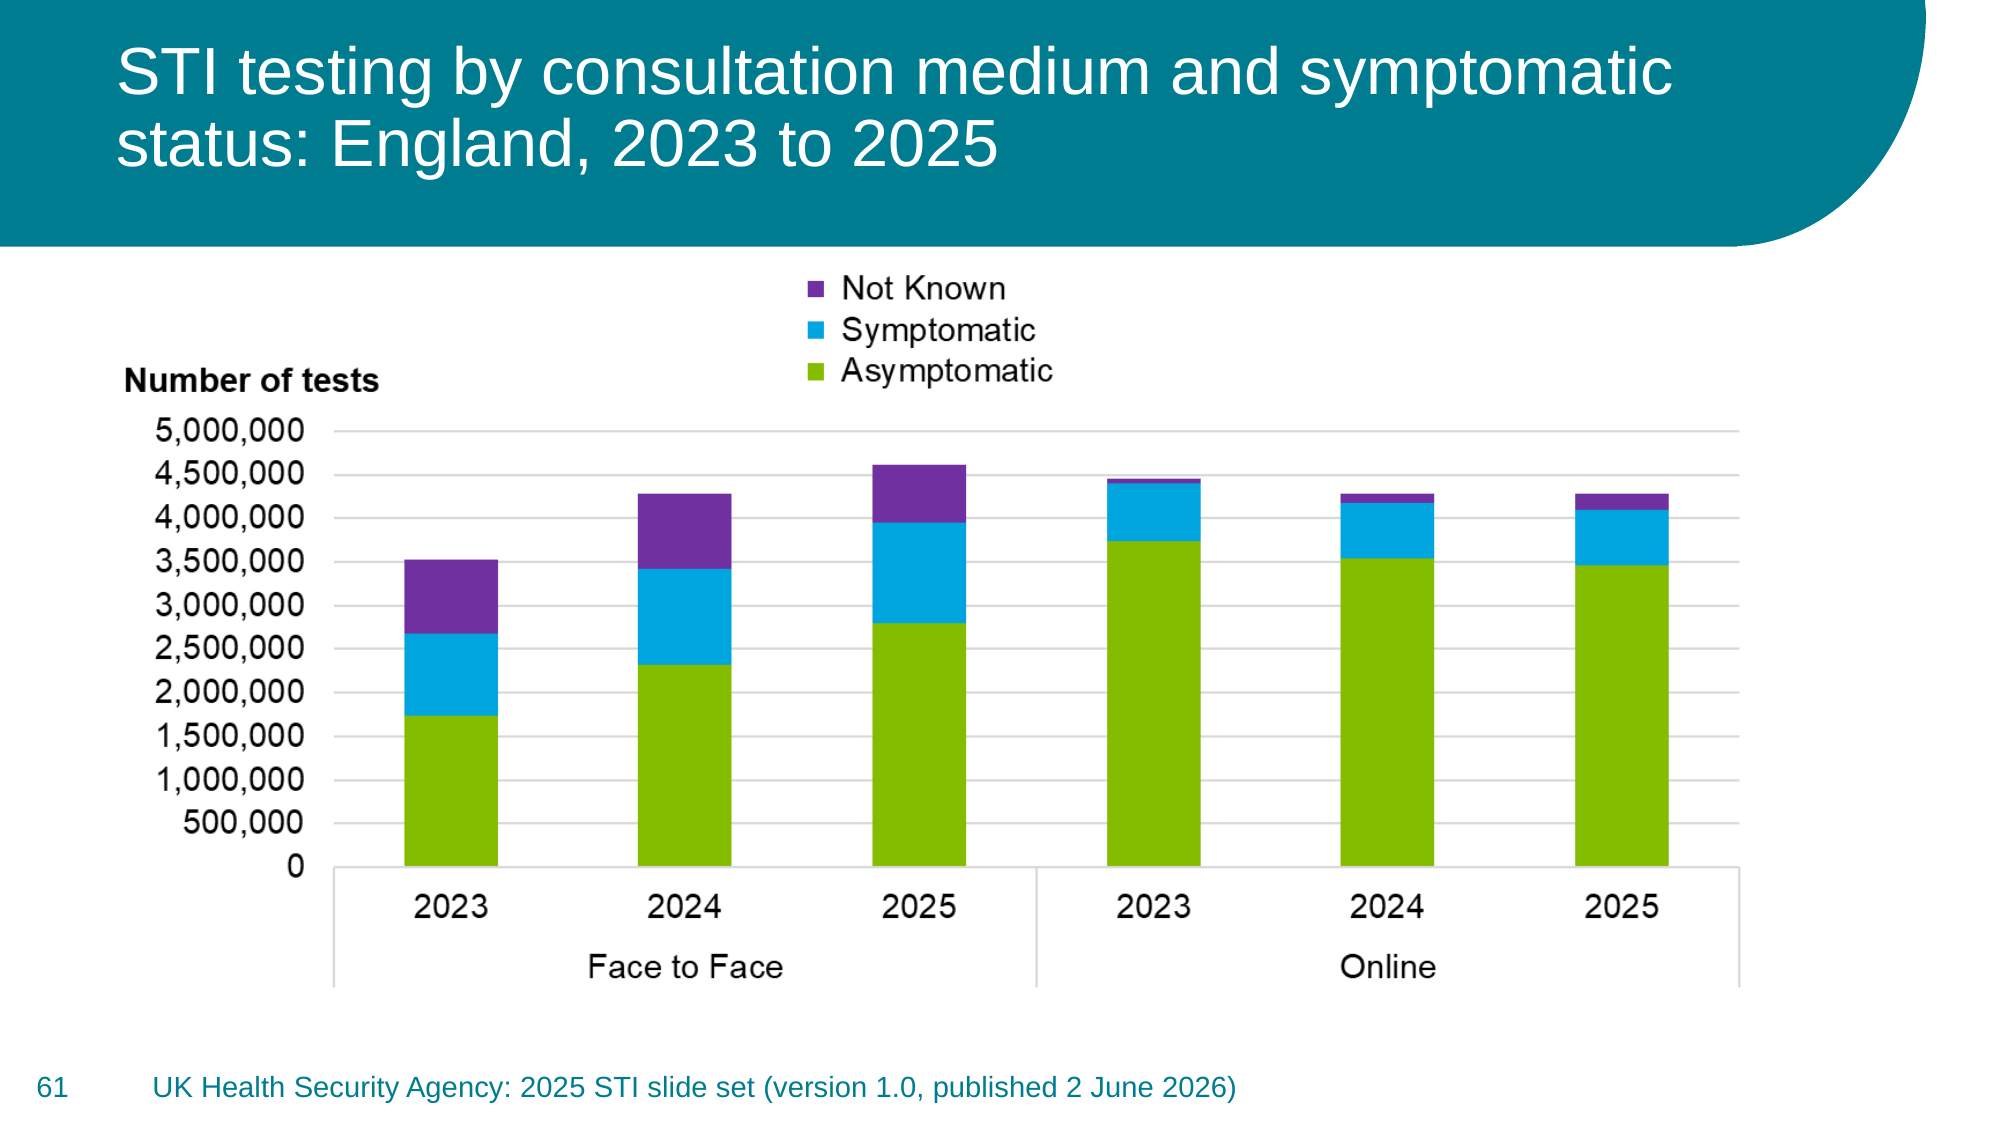

# STI testing by consultation medium and symptomatic status: England, 2023 to 2025
61
UK Health Security Agency: 2025 STI slide set (version 1.0, published 2 June 2026)